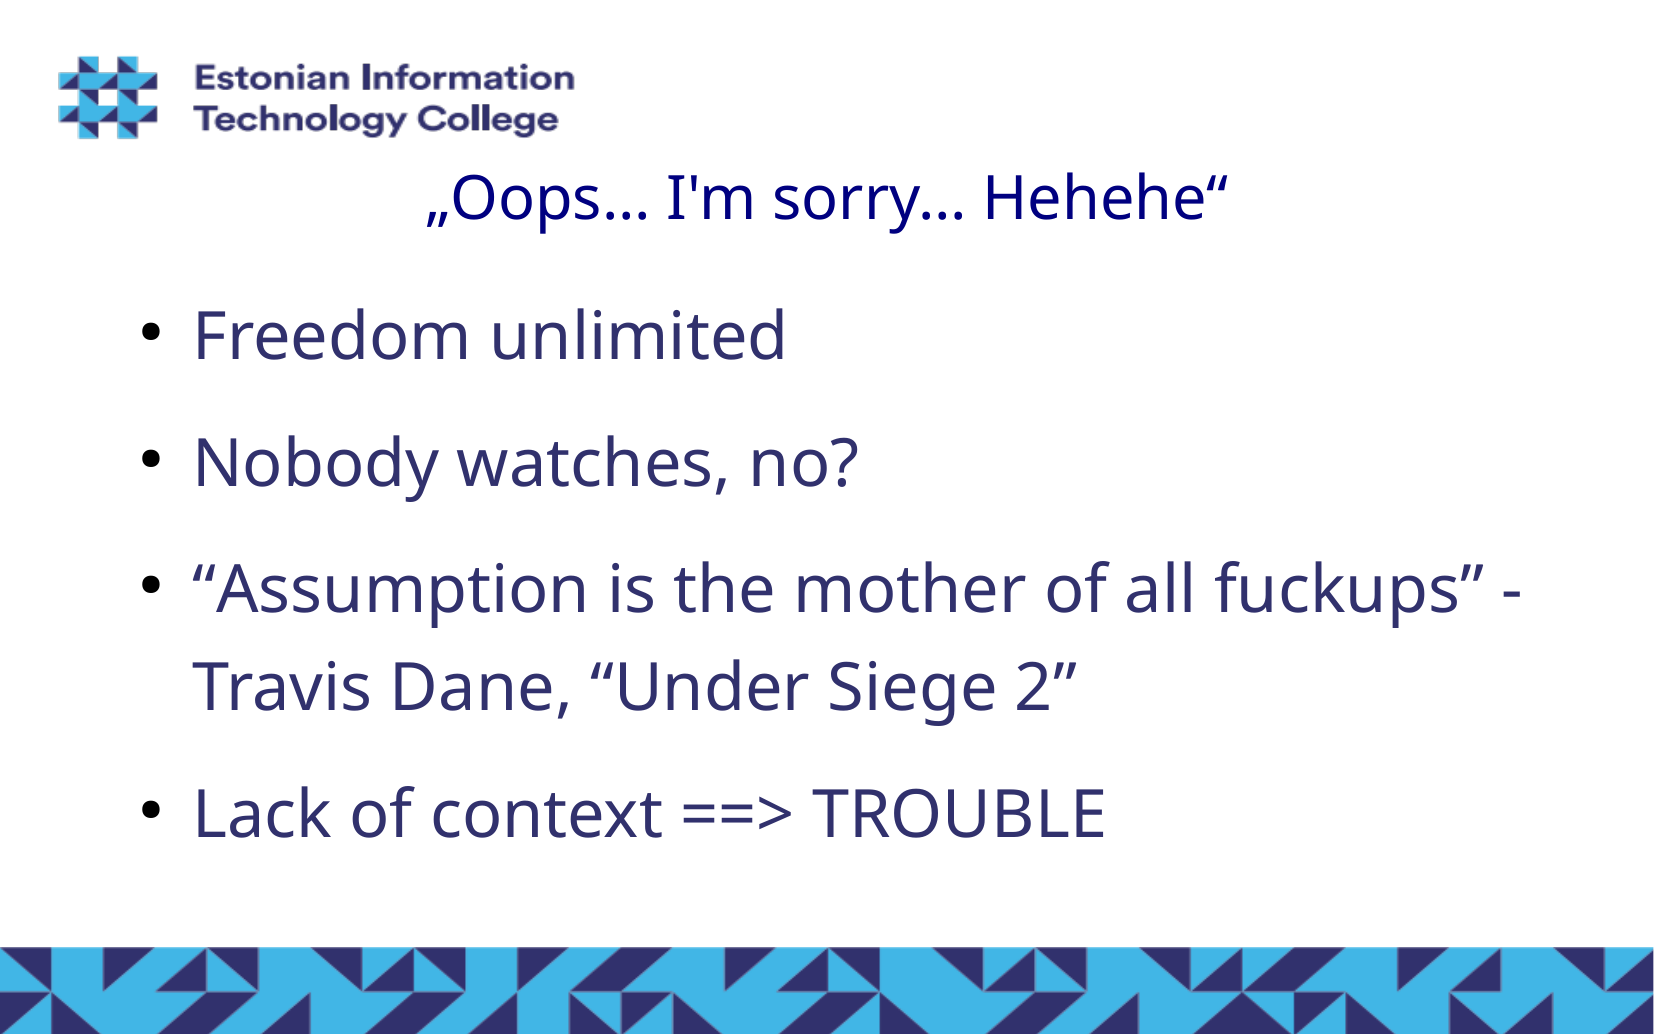

# „Oops… I'm sorry… Hehehe“
Freedom unlimited
Nobody watches, no?
“Assumption is the mother of all fuckups” - Travis Dane, “Under Siege 2”
Lack of context ==> TROUBLE